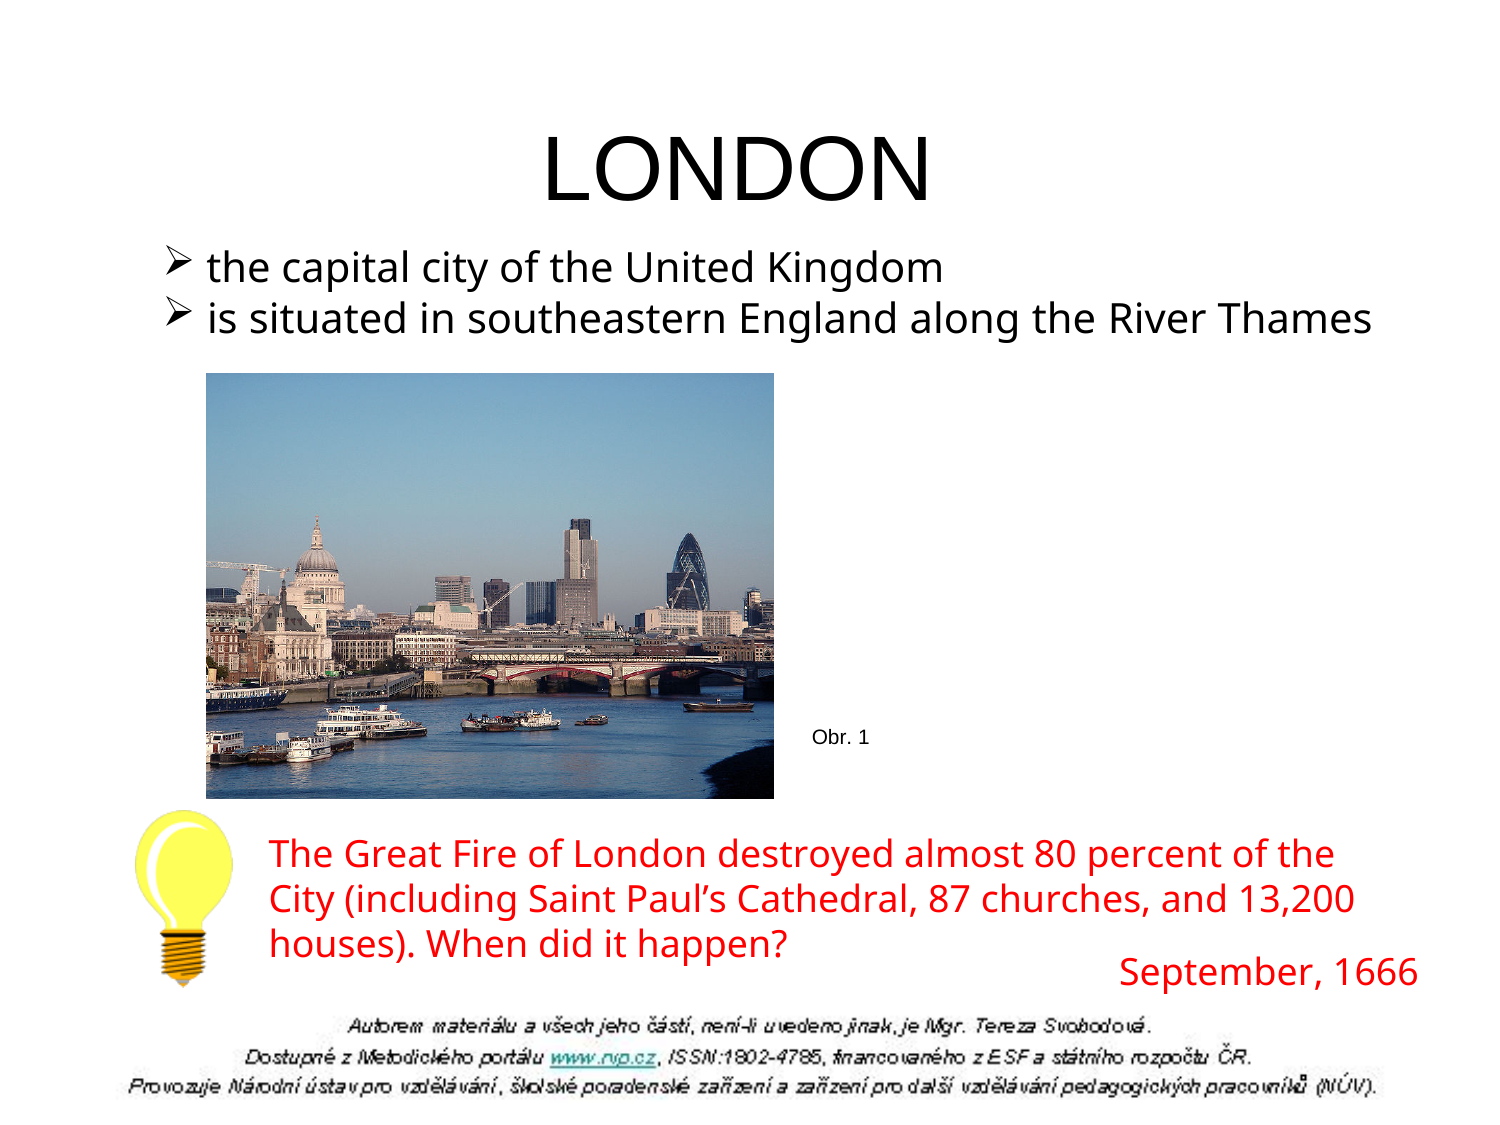

# LONDON
 the capital city of the United Kingdom
 is situated in southeastern England along the River Thames
Obr. 1
The Great Fire of London destroyed almost 80 percent of the City (including Saint Paul’s Cathedral, 87 churches, and 13,200 houses). When did it happen?
September, 1666